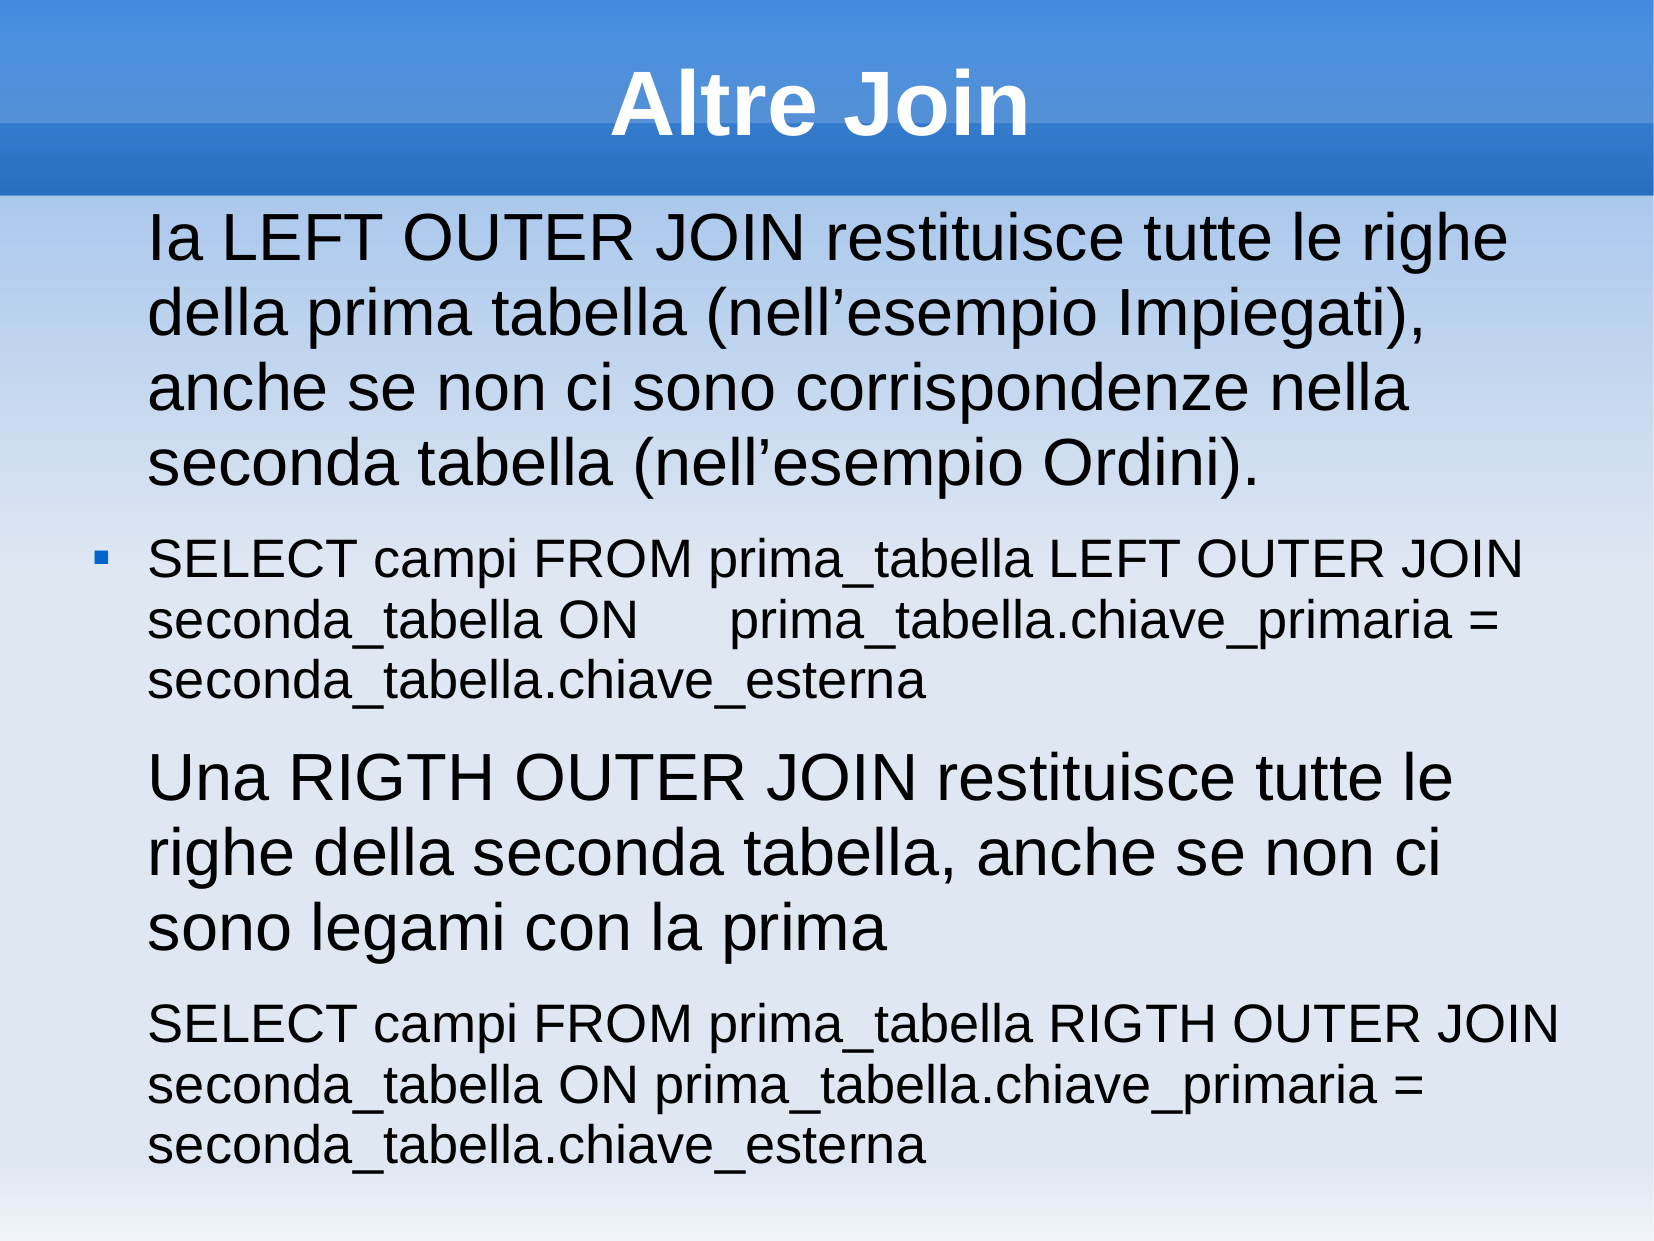

# Altre Join
Ia LEFT OUTER JOIN restituisce tutte le righe della prima tabella (nell’esempio Impiegati), anche se non ci sono corrispondenze nella seconda tabella (nell’esempio Ordini).
SELECT campi FROM prima_tabella LEFT OUTER JOIN seconda_tabella ON prima_tabella.chiave_primaria = seconda_tabella.chiave_esterna
Una RIGTH OUTER JOIN restituisce tutte le righe della seconda tabella, anche se non ci sono legami con la prima
SELECT campi FROM prima_tabella RIGTH OUTER JOIN seconda_tabella ON prima_tabella.chiave_primaria = seconda_tabella.chiave_esterna